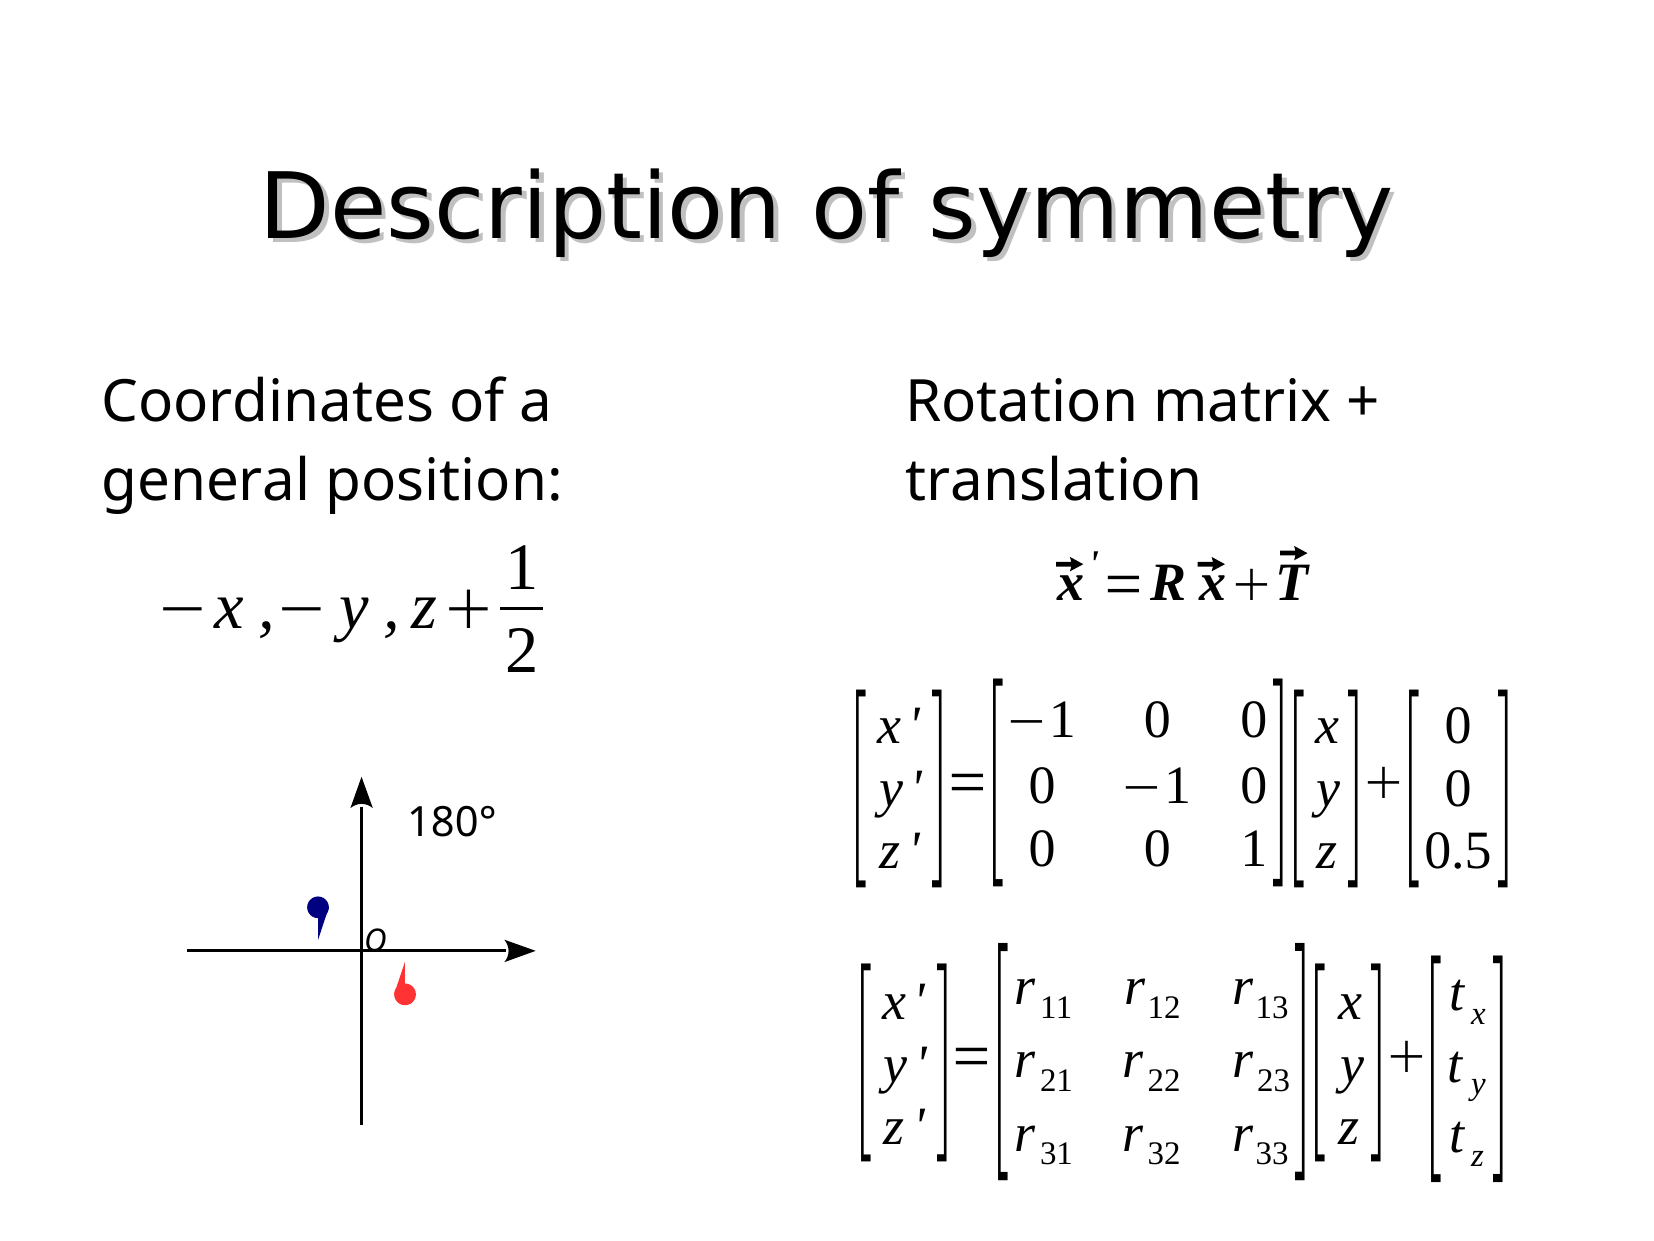

# Description of symmetry
Coordinates of a general position:
Rotation matrix + translation
180°
O